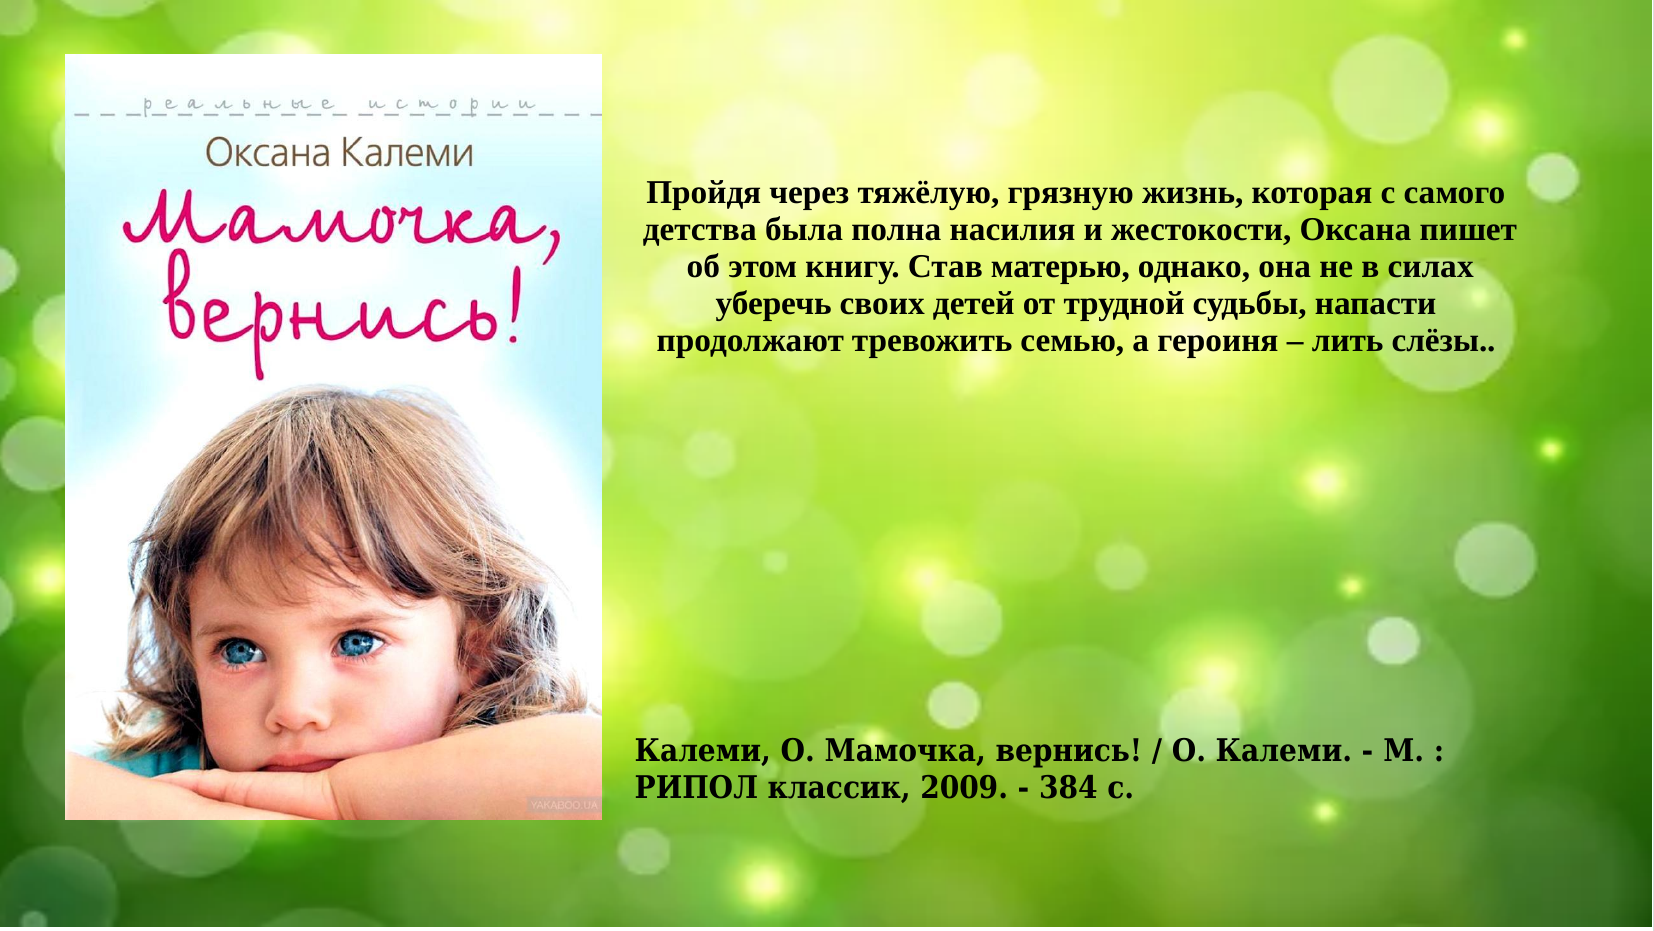

Пройдя через тяжёлую, грязную жизнь, которая с самого
 детства была полна насилия и жестокости, Оксана пишет
 об этом книгу. Став матерью, однако, она не в силах
 уберечь своих детей от трудной судьбы, напасти
продолжают тревожить семью, а героиня – лить слёзы..
Калеми, О. Мамочка, вернись! / О. Калеми. - М. : РИПОЛ классик, 2009. - 384 с.